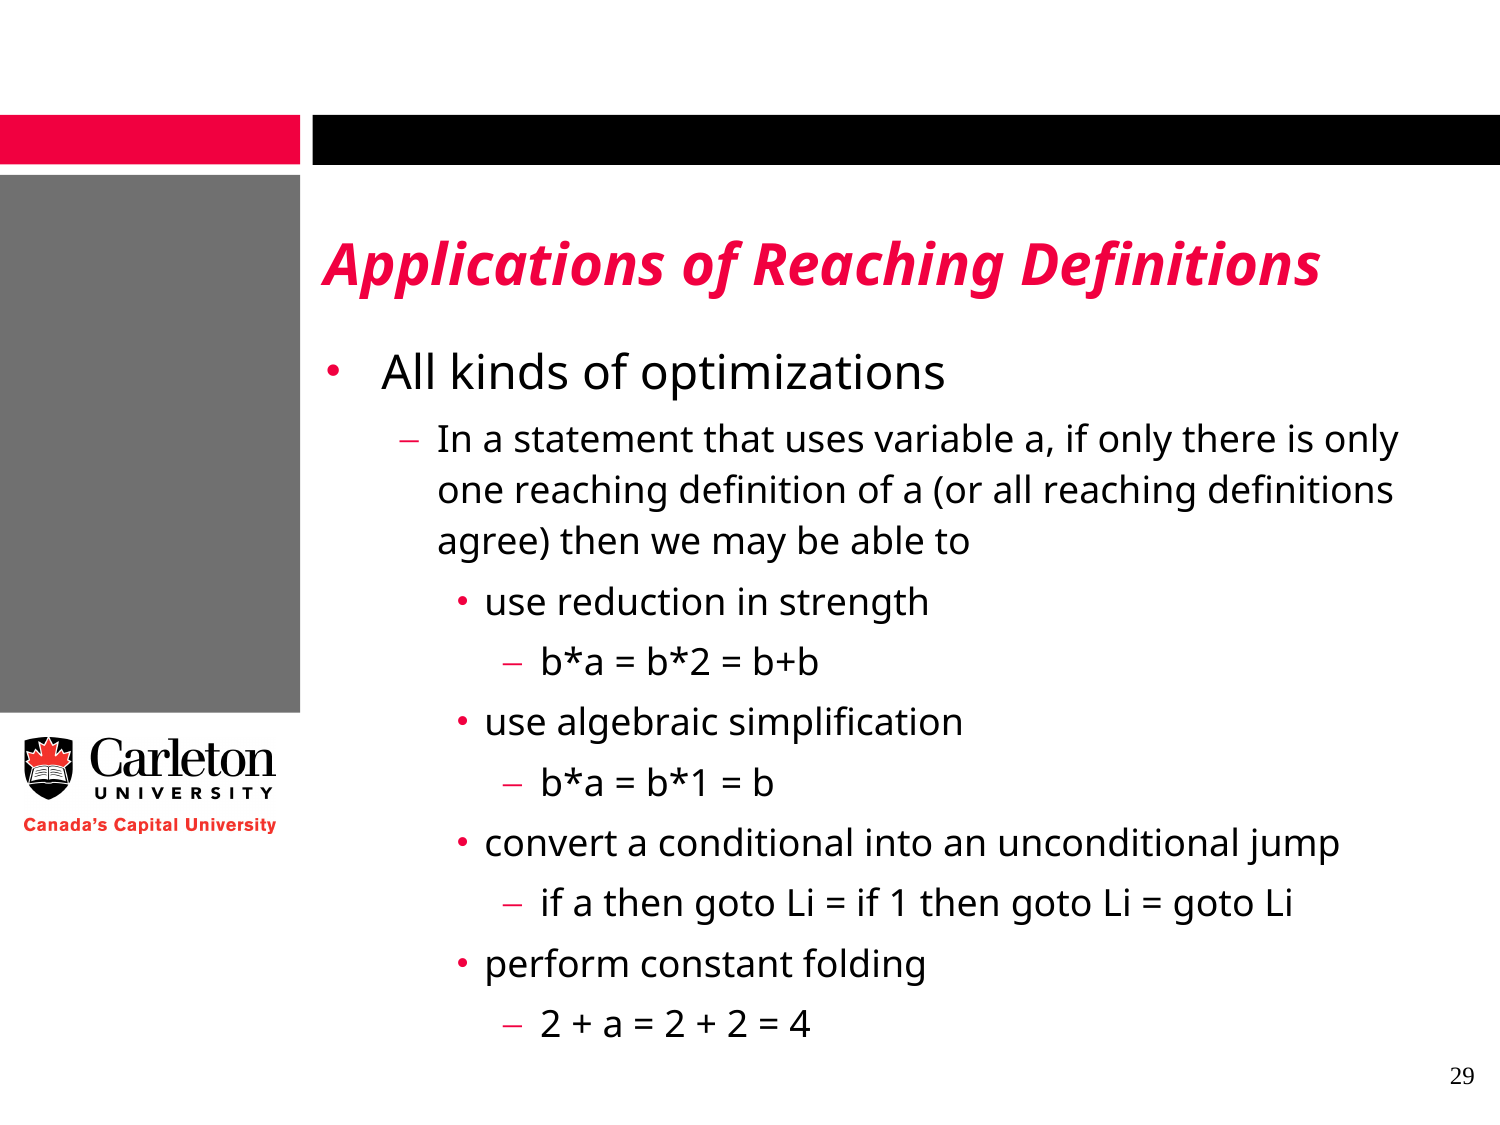

# Applications of Reaching Definitions
All kinds of optimizations
In a statement that uses variable a, if only there is only one reaching definition of a (or all reaching definitions agree) then we may be able to
use reduction in strength
b*a = b*2 = b+b
use algebraic simplification
b*a = b*1 = b
convert a conditional into an unconditional jump
if a then goto Li = if 1 then goto Li = goto Li
perform constant folding
2 + a = 2 + 2 = 4
29